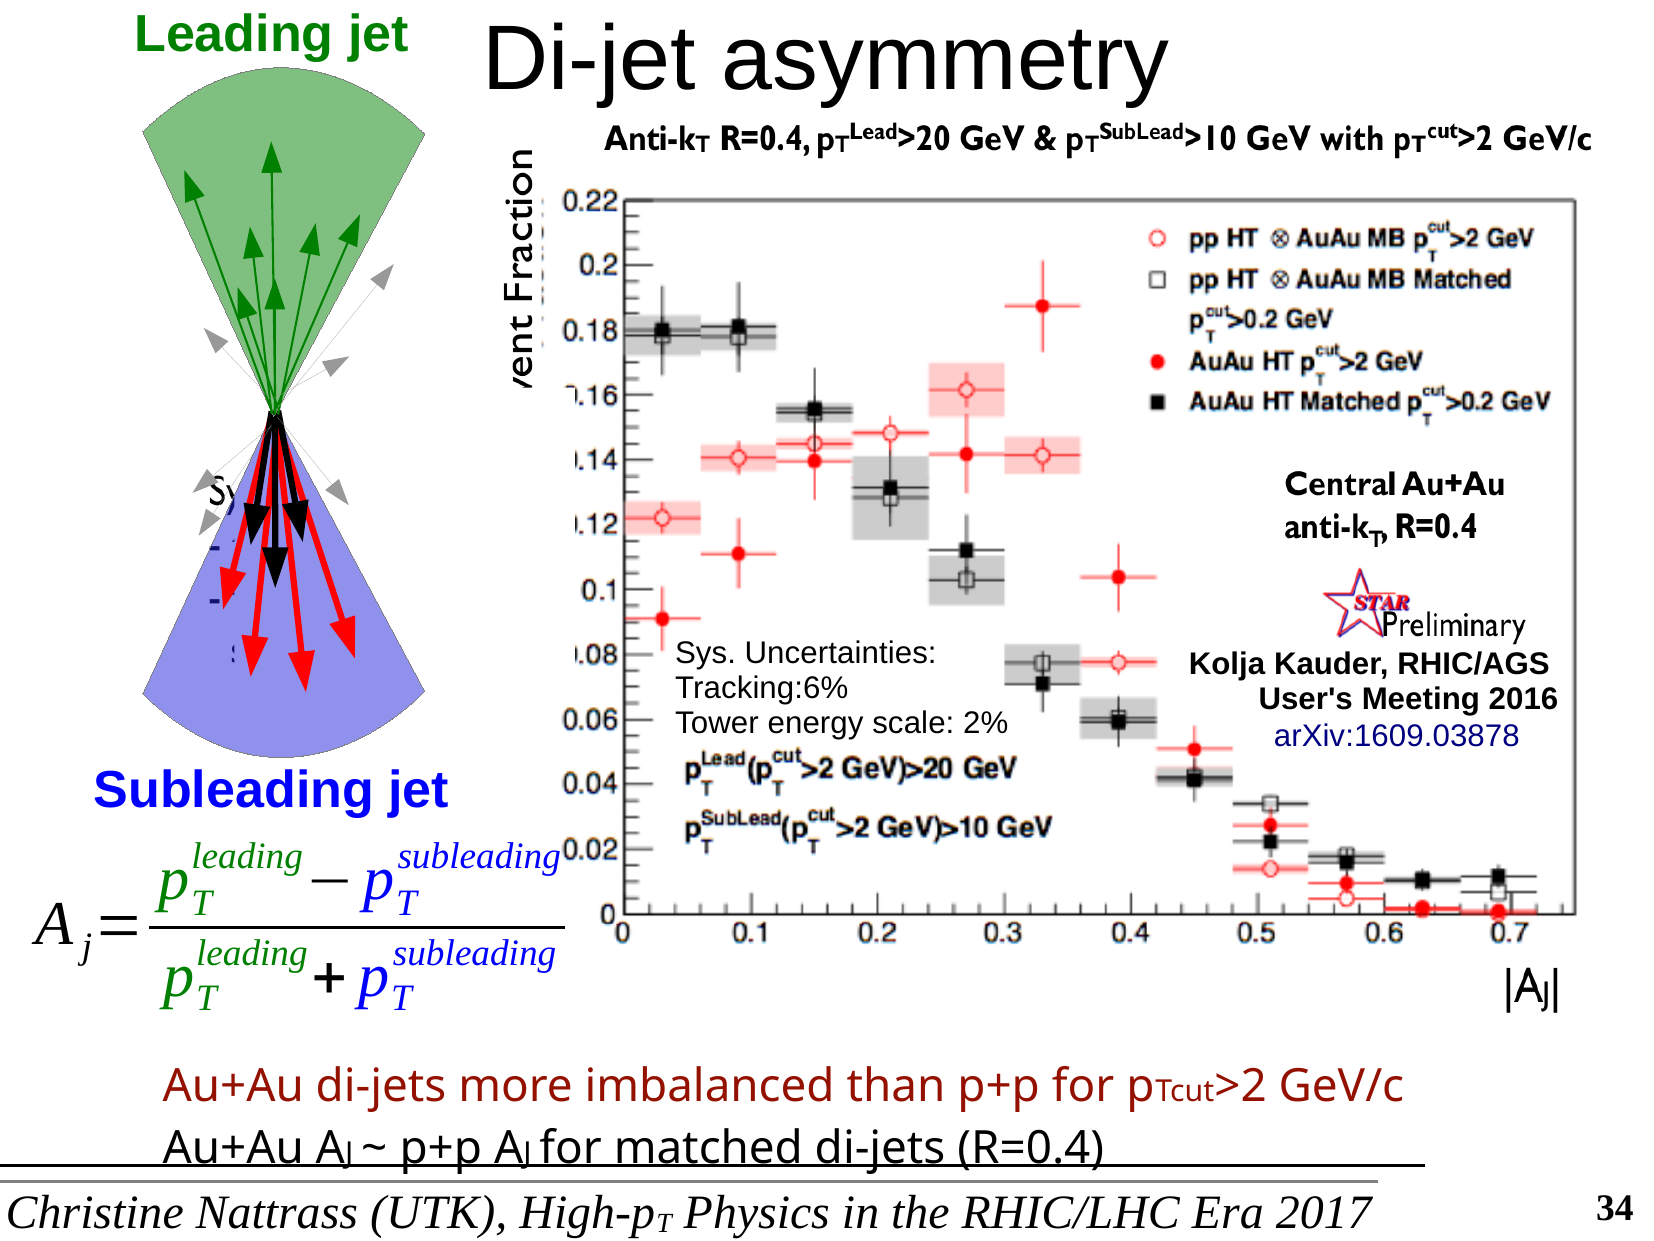

# Di-jet asymmetry
Leading jet
Subleading jet
Kolja Kauder, RHIC/AGS
User's Meeting 2016
arXiv:1609.03878
Sys. Uncertainties:
Tracking:6%
Tower energy scale: 2%
Au+Au di-jets more imbalanced than p+p for pTcut>2 GeV/c
Au+Au AJ ~ p+p AJ for matched di-jets (R=0.4)